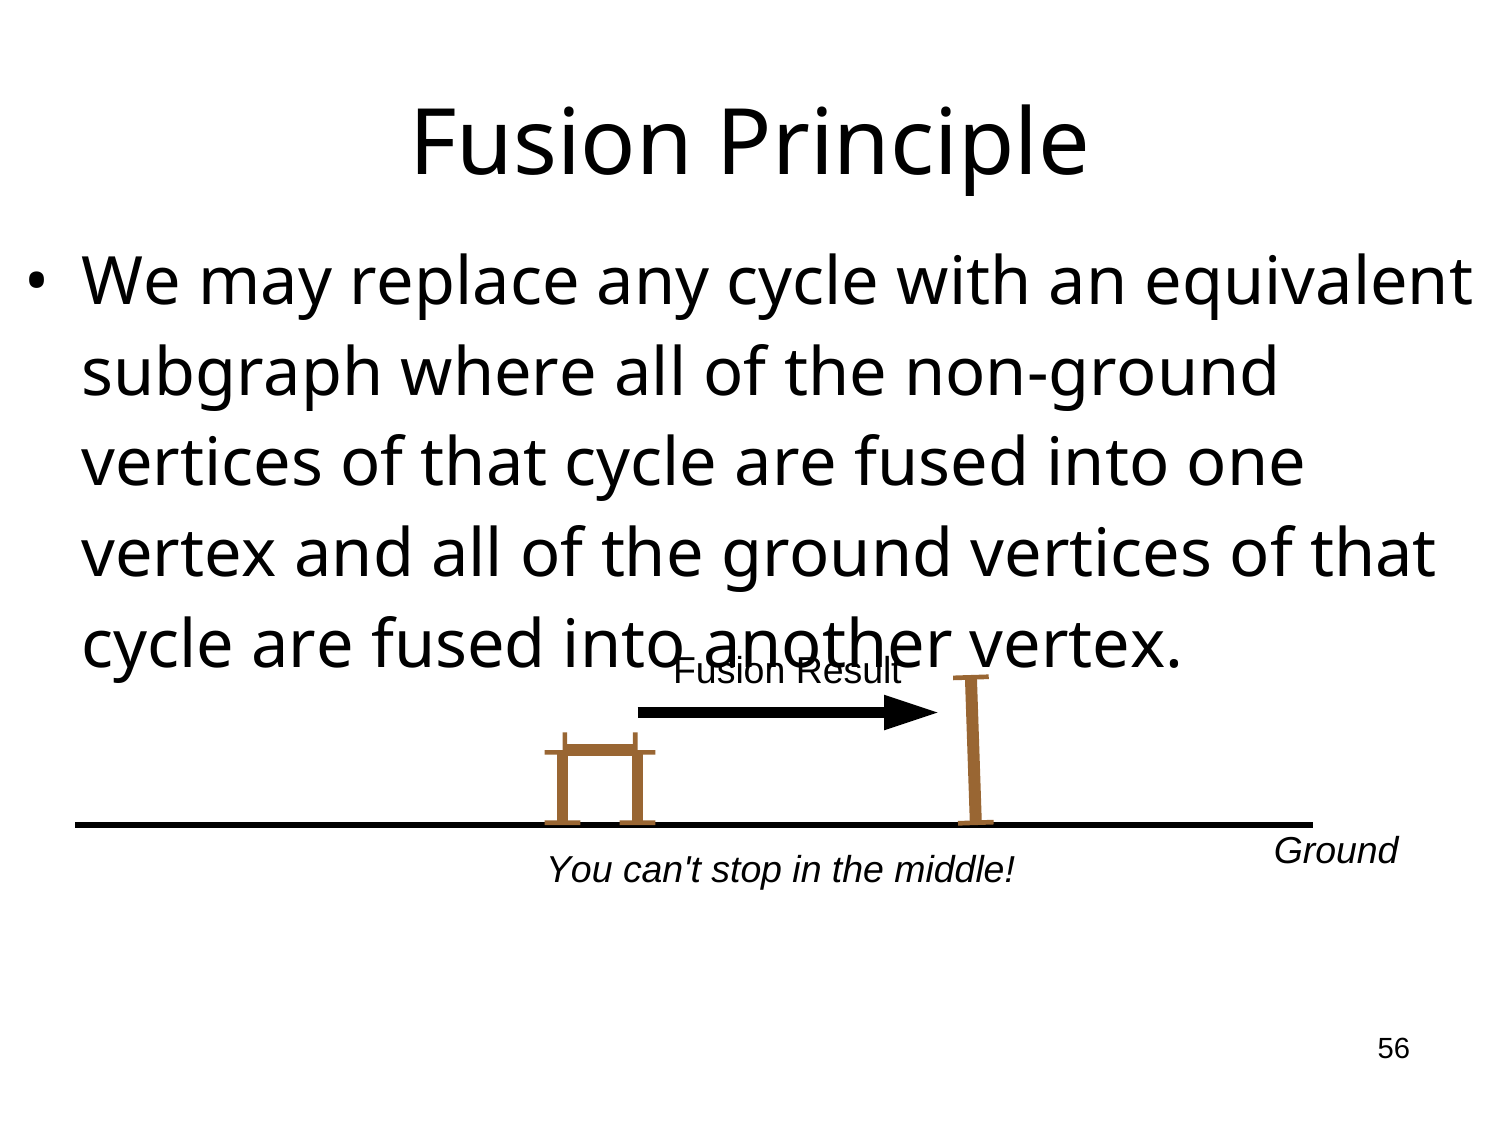

# Fusion Principle
We may replace any cycle with an equivalent subgraph where all of the non-ground vertices of that cycle are fused into one vertex and all of the ground vertices of that cycle are fused into another vertex.
Fusion Result
Ground
You can't stop in the middle!
56